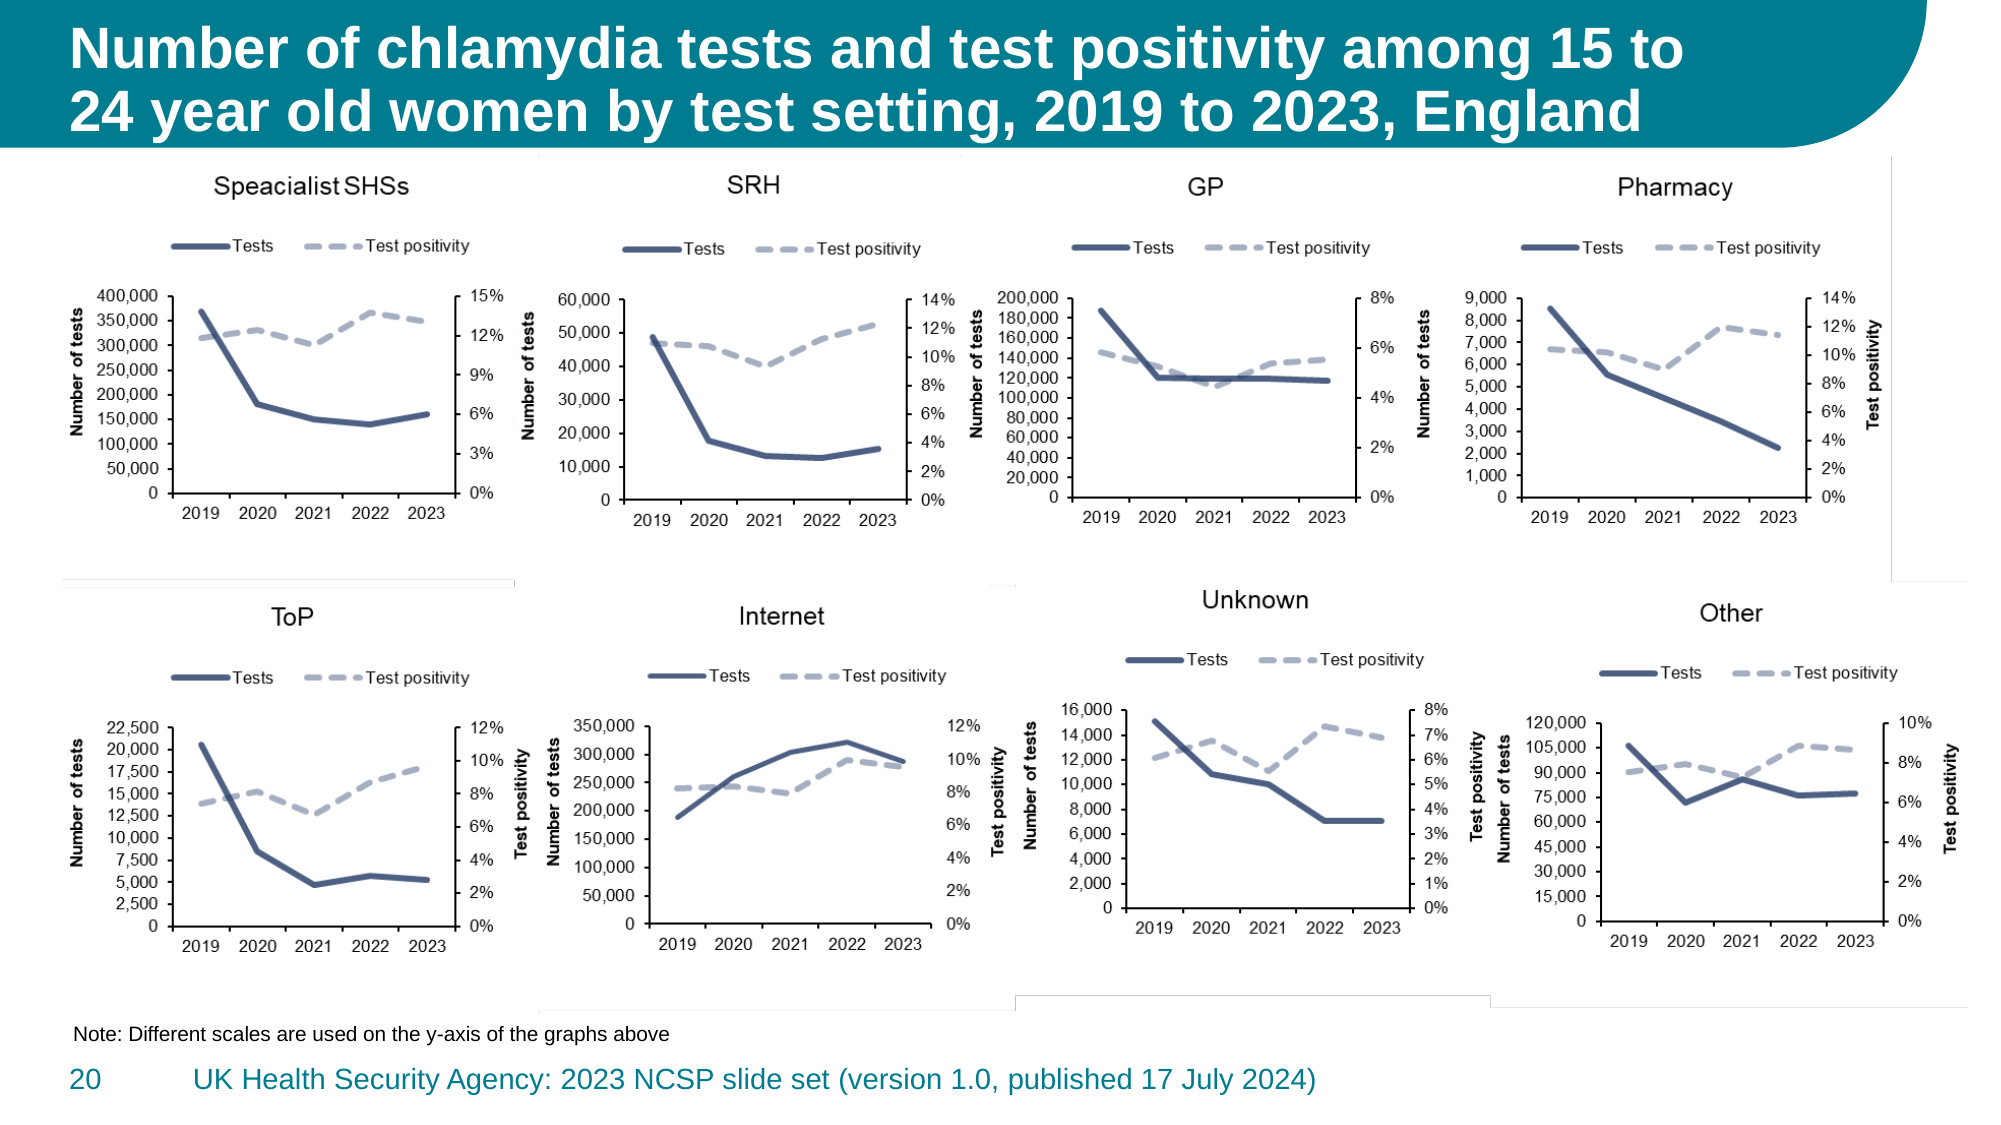

# Number of chlamydia tests and test positivity among 15 to 24 year old women by test setting, 2019 to 2023, England
 Note: Different scales are used on the y-axis of the graphs above
7
UK Health Security Agency: 2023 NCSP slide set (version 1.0, published 17 July 2024)